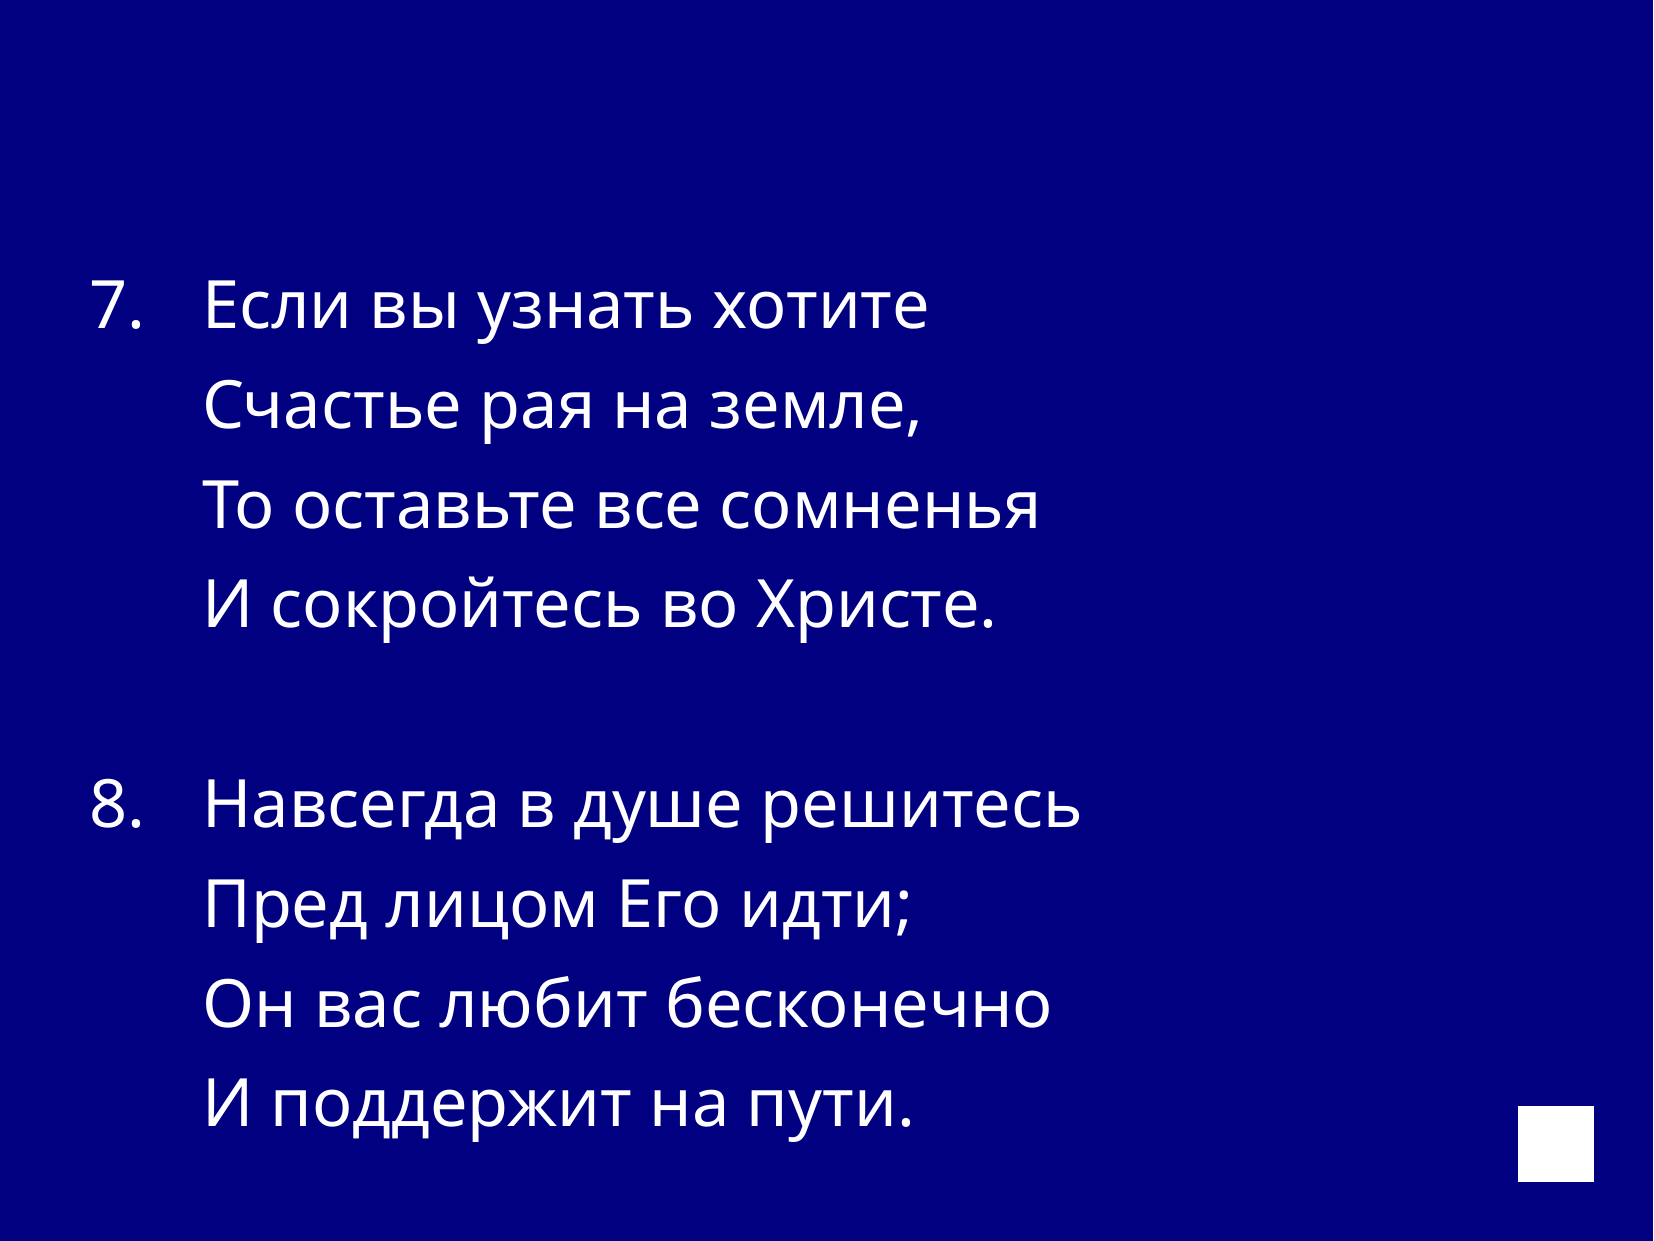

7.	Если вы узнать хотите
	Счастье рая на земле,
	То оставьте все сомненья
	И сокройтесь во Христе.
8.	Навсегда в душе решитесь
	Пред лицом Его идти;
	Он вас любит бесконечно
	И поддержит на пути.